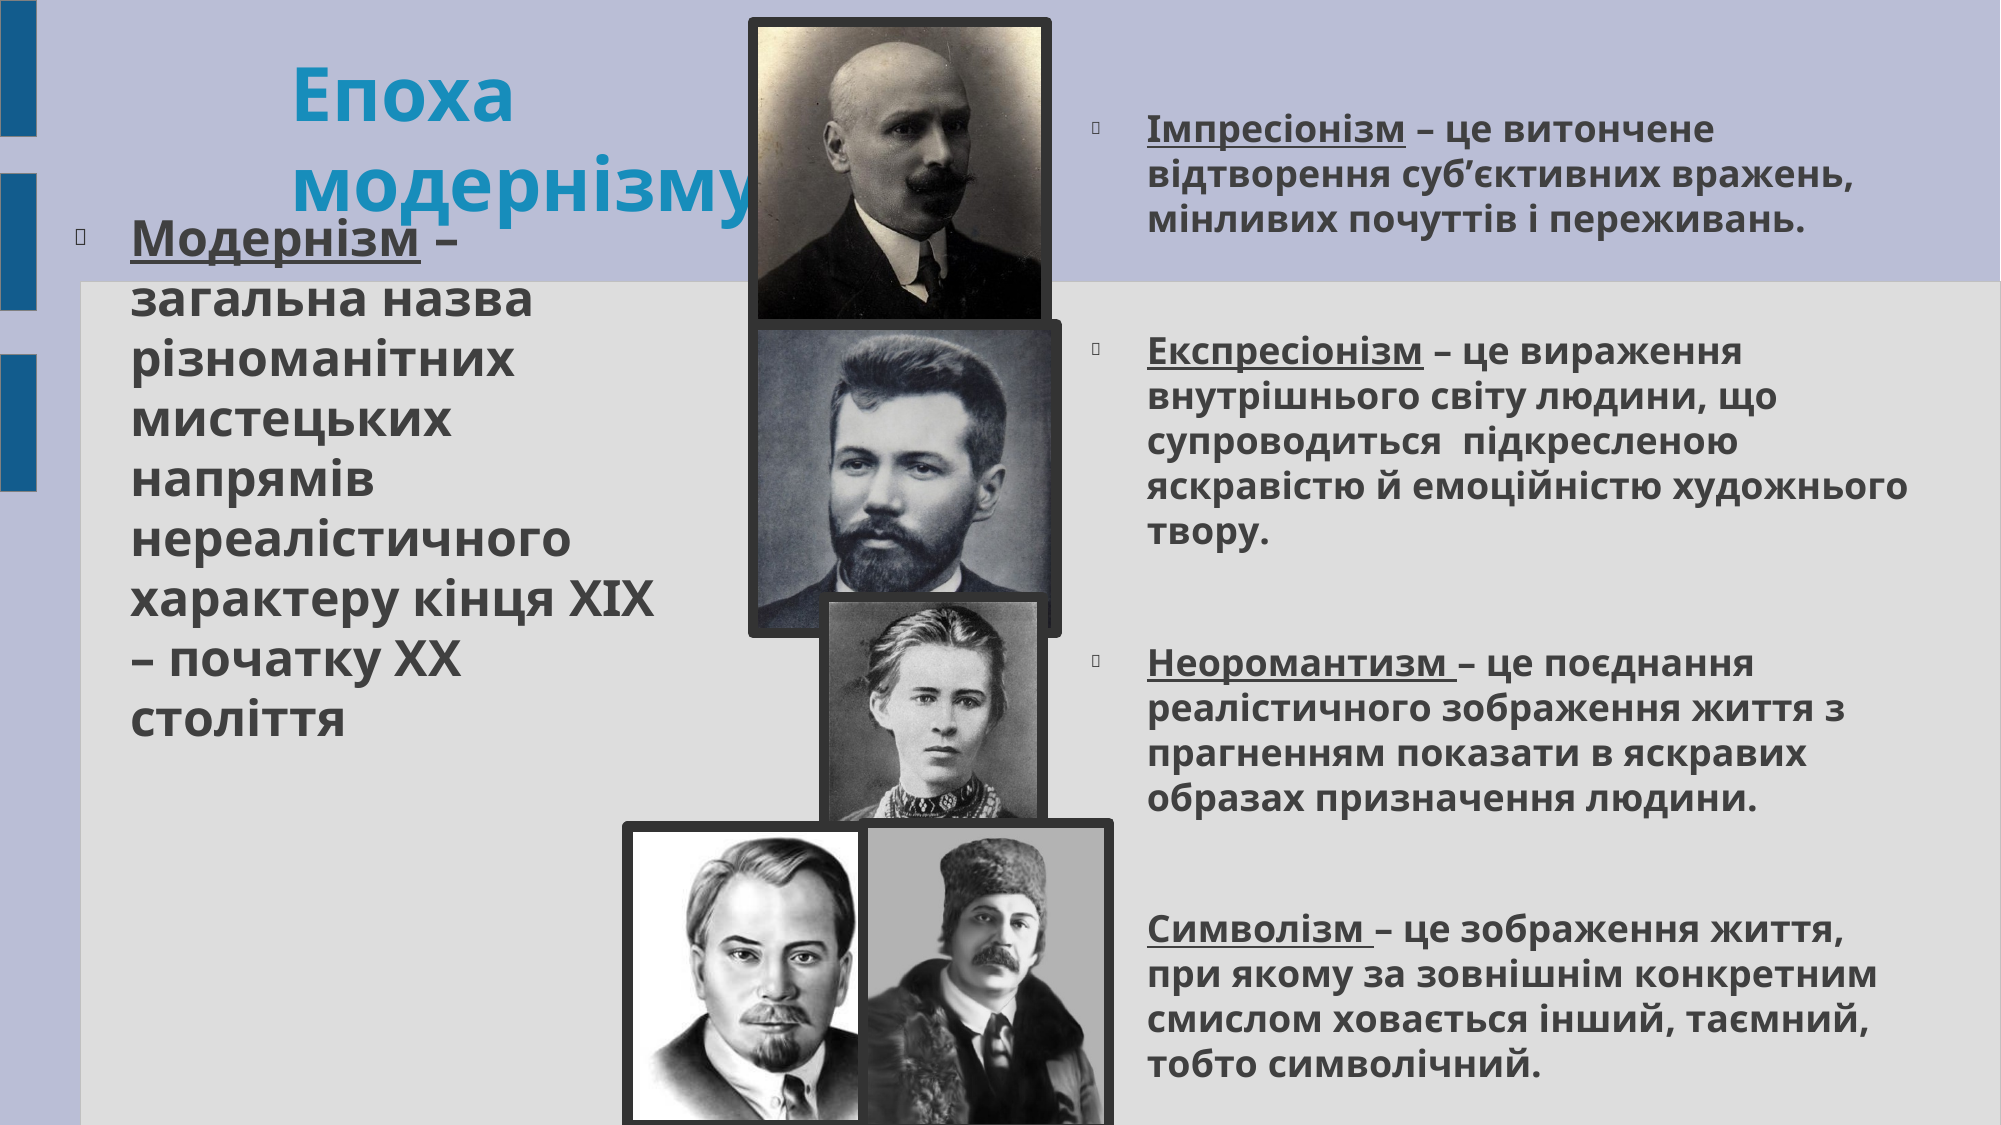

# Епоха модернізму
Імпресіонізм – це витончене відтворення суб’єктивних вражень, мінливих почуттів і переживань.
Експресіонізм – це вираження внутрішнього світу людини, що супроводиться підкресленою яскравістю й емоційністю художнього твору.
Неоромантизм – це поєднання реалістичного зображення життя з прагненням показати в яскравих образах призначення людини.
Символізм – це зображення життя, при якому за зовнішнім конкретним смислом ховається інший, таємний, тобто символічний.
Модернізм – загальна назва різноманітних мистецьких напрямів нереалістичного характеру кінця ХІХ – початку ХХ століття